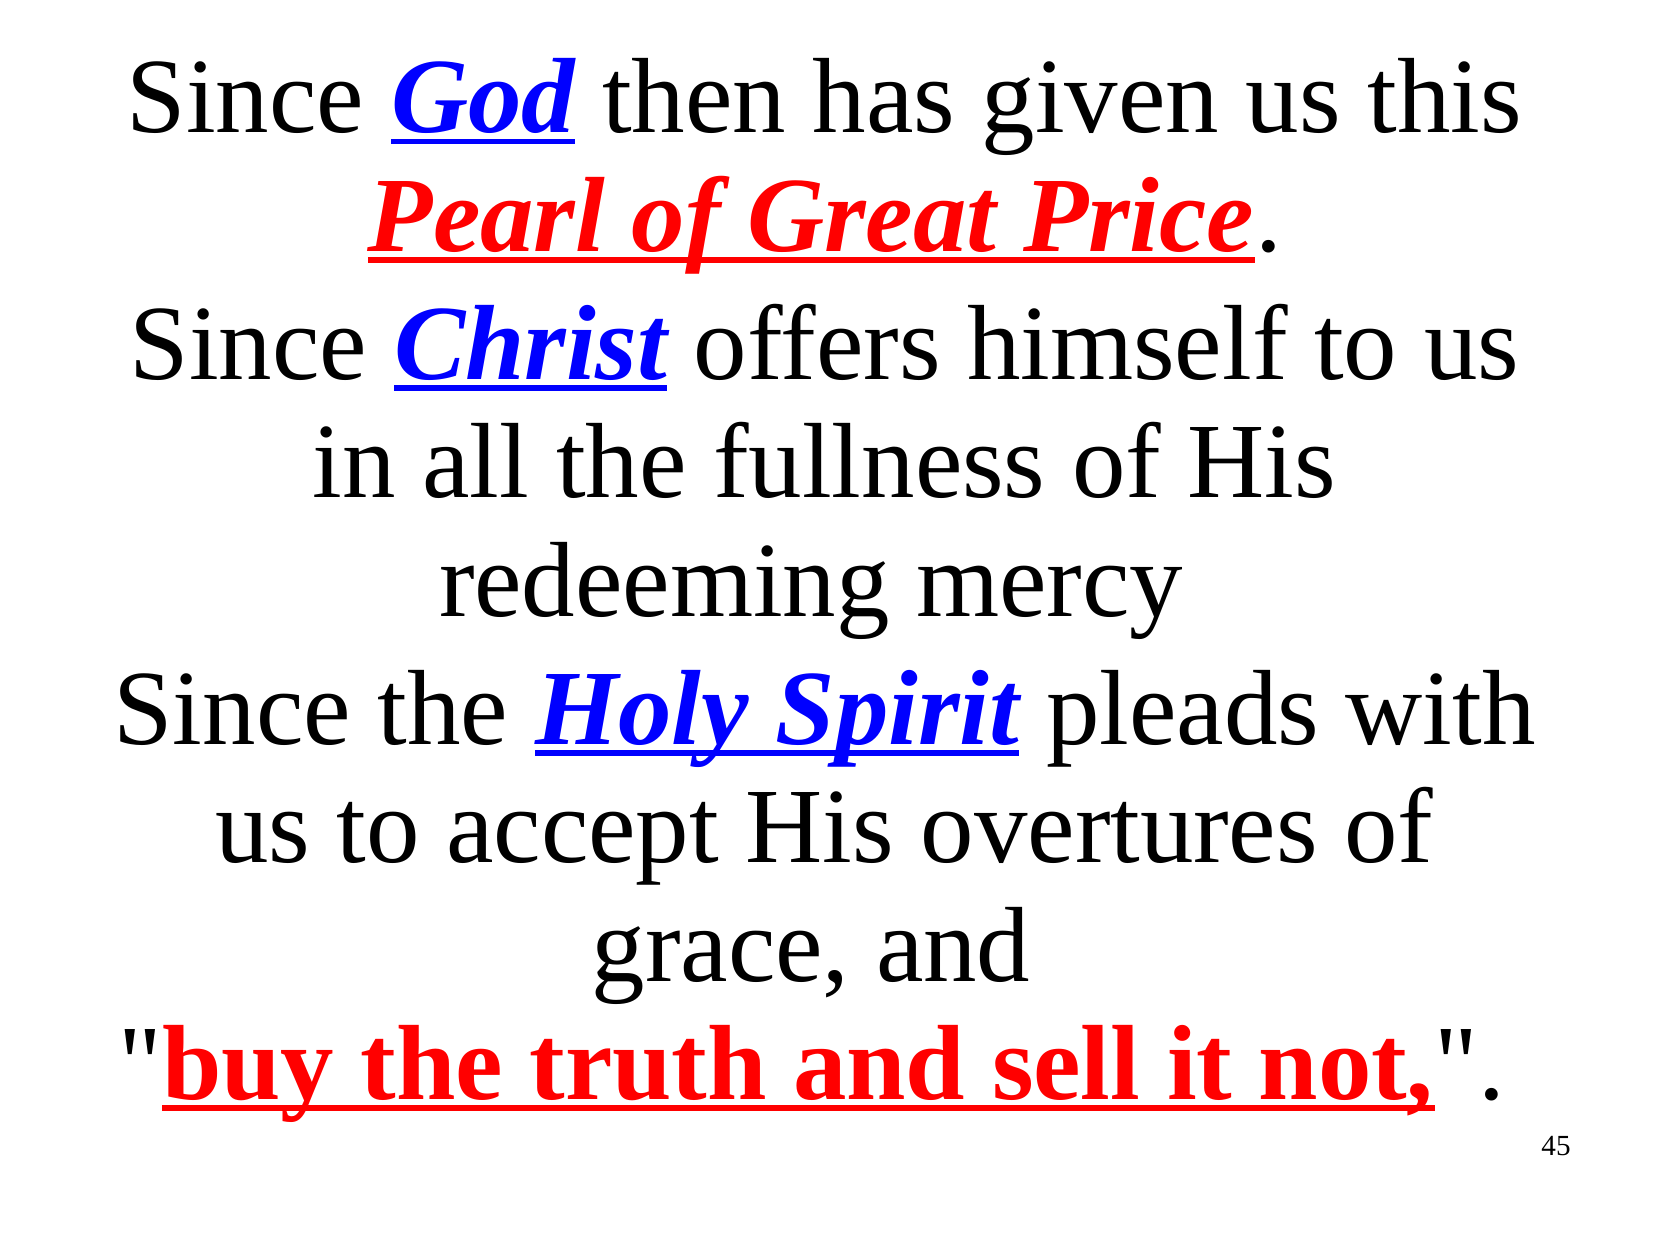

# Since God then has given us this Pearl of Great Price.
Since Christ offers himself to us in all the fullness of His redeeming mercy
Since the Holy Spirit pleads with us to accept His overtures of grace, and
"buy the truth and sell it not,".
45